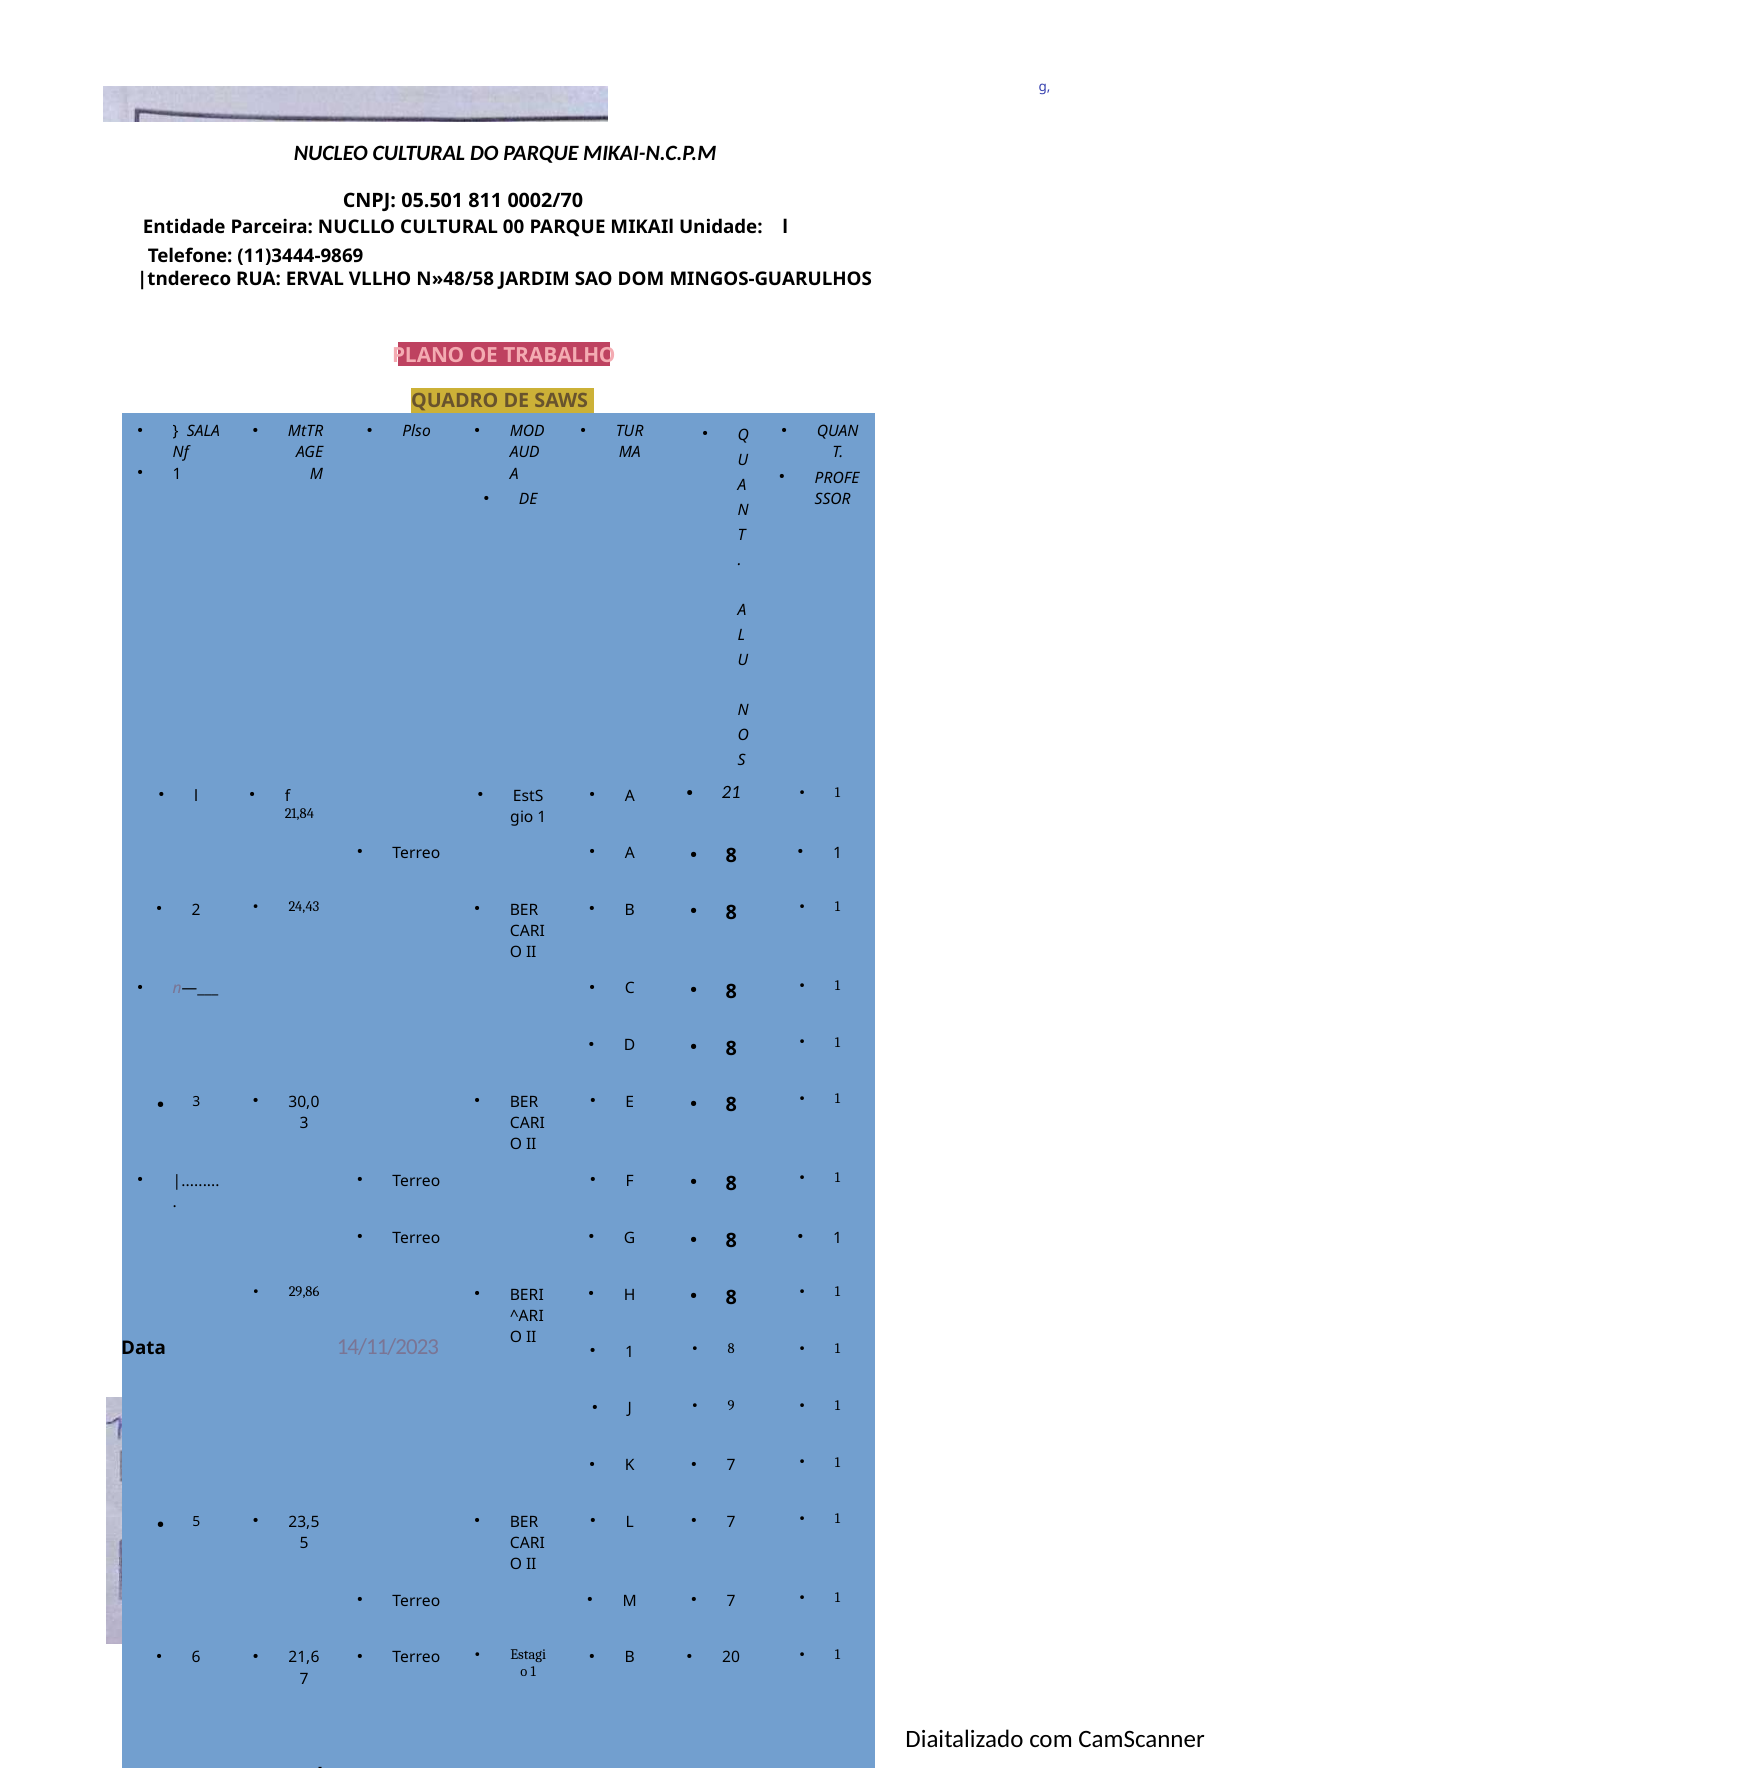

g,
NUCLEO CULTURAL DO PARQUE MIKAI-N.C.P.M
CNPJ: 05.501 811 0002/70
Entidade Parceira: NUCLLO CULTURAL 00 PARQUE MIKAIl Unidade: l Telefone: (11)3444-9869
|tndereco RUA: ERVAL VLLHO N»48/58 JARDIM SAO DOM MINGOS-GUARULHOS
PLANO OE TRABALHO
QUADRO DE SAWS
| } SALA Nf 1 | MtTRAGEM | Plso | MODAUDA DE | TURMA | QUANT. ALU NOS | QUANT. PROFESSOR |
| --- | --- | --- | --- | --- | --- | --- |
| l | f 21,84 | | EstSgio 1 | A | 21 | 1 |
| | | Terreo | | A | 8 | 1 |
| 2 | 24,43 | | bercArio II | B | 8 | 1 |
| n—\_\_\_ | | | | C | 8 | 1 |
| | | | | D | 8 | 1 |
| 3 | 30,03 | | bercArio II | E | 8 | 1 |
| |.......... | | Terreo | | F | 8 | 1 |
| | | Terreo | | G | 8 | 1 |
| | 29,86 | | beri^Ario II | H | 8 | 1 |
| | | | | 1 | 8 | 1 |
| | | | | J | 9 | 1 |
| | | | | K | 7 | 1 |
| 5 | 23,55 | | bercArio II | L | 7 | 1 |
| | | Terreo | | M | 7 | 1 |
| 6 | 21,67 | Terreo | Estagio 1 | B | 20 | 1 |
| | | | | | | |
| | J | | | | | |
| j | | | | | | | |
| | | | | | | |
| | | | | | | |
| | | | | | | |
| 1 ! | | | | | | |
| | | | | | | |
| r | | | | | | |
| | | r- «i/ihi/i i iiimwi Isons. ii.'im | | | 143 | 35 |
| | | | | | Volantes | 2 |
| | | | | | Total Professores | 17 |
14/11/2023
Data
Diaitalizado com CamScanner